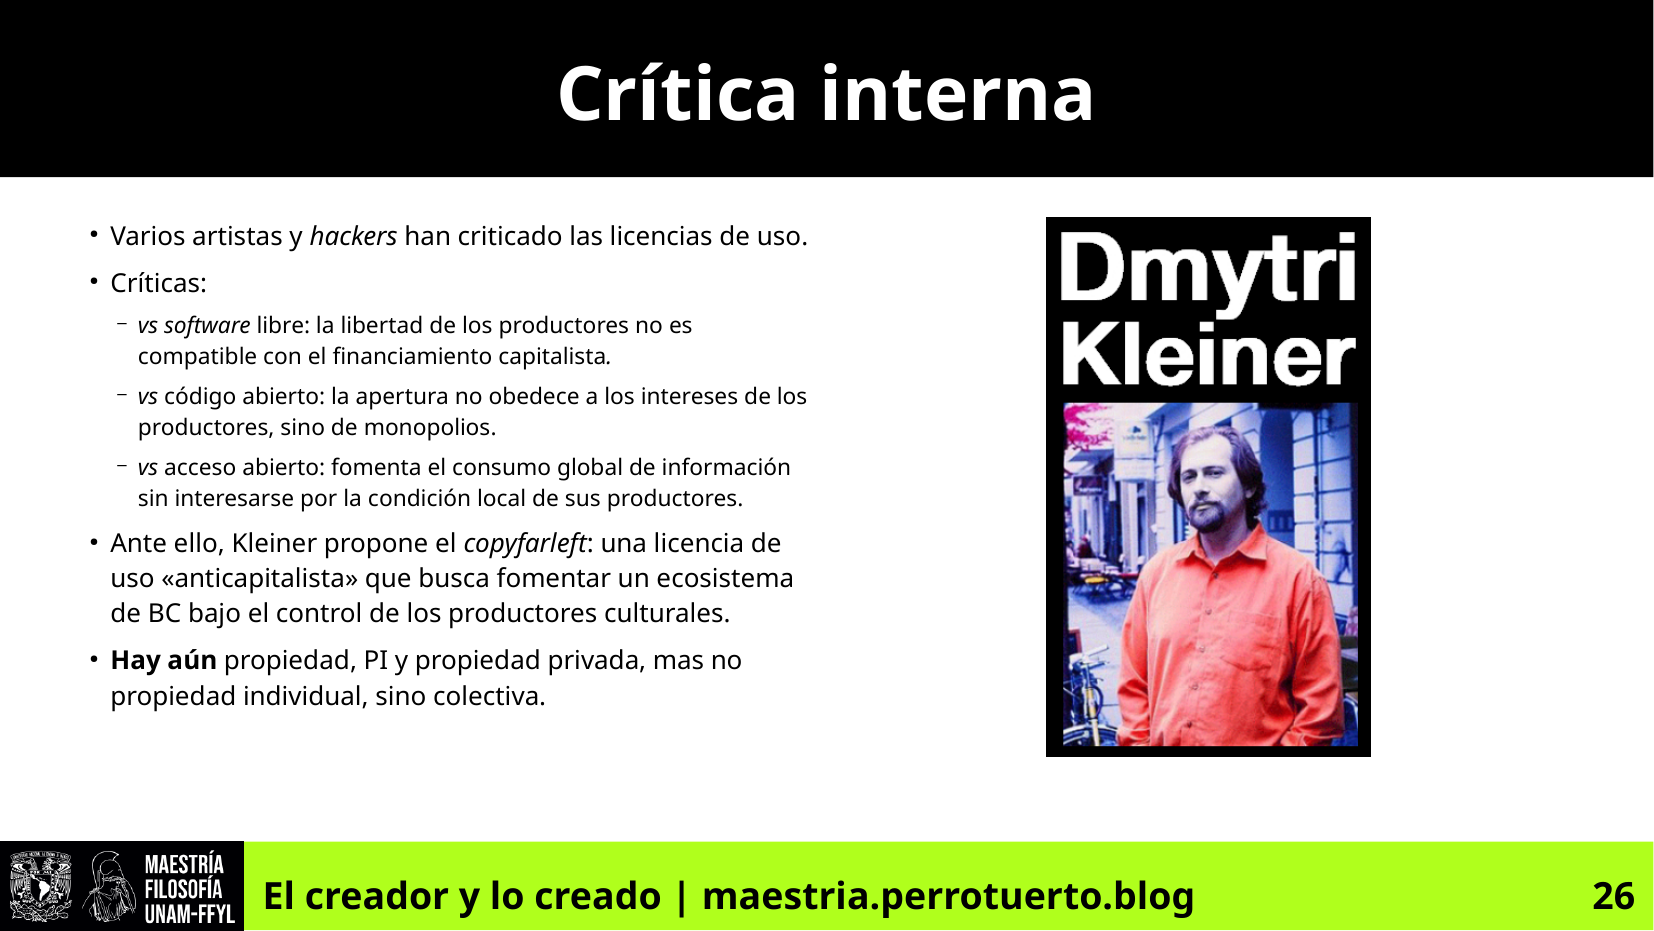

# Crítica interna
Varios artistas y hackers han criticado las licencias de uso.
Críticas:
vs software libre: la libertad de los productores no es compatible con el financiamiento capitalista.
vs código abierto: la apertura no obedece a los intereses de los productores, sino de monopolios.
vs acceso abierto: fomenta el consumo global de información sin interesarse por la condición local de sus productores.
Ante ello, Kleiner propone el copyfarleft: una licencia de uso «anticapitalista» que busca fomentar un ecosistema de BC bajo el control de los productores culturales.
Hay aún propiedad, PI y propiedad privada, mas no propiedad individual, sino colectiva.